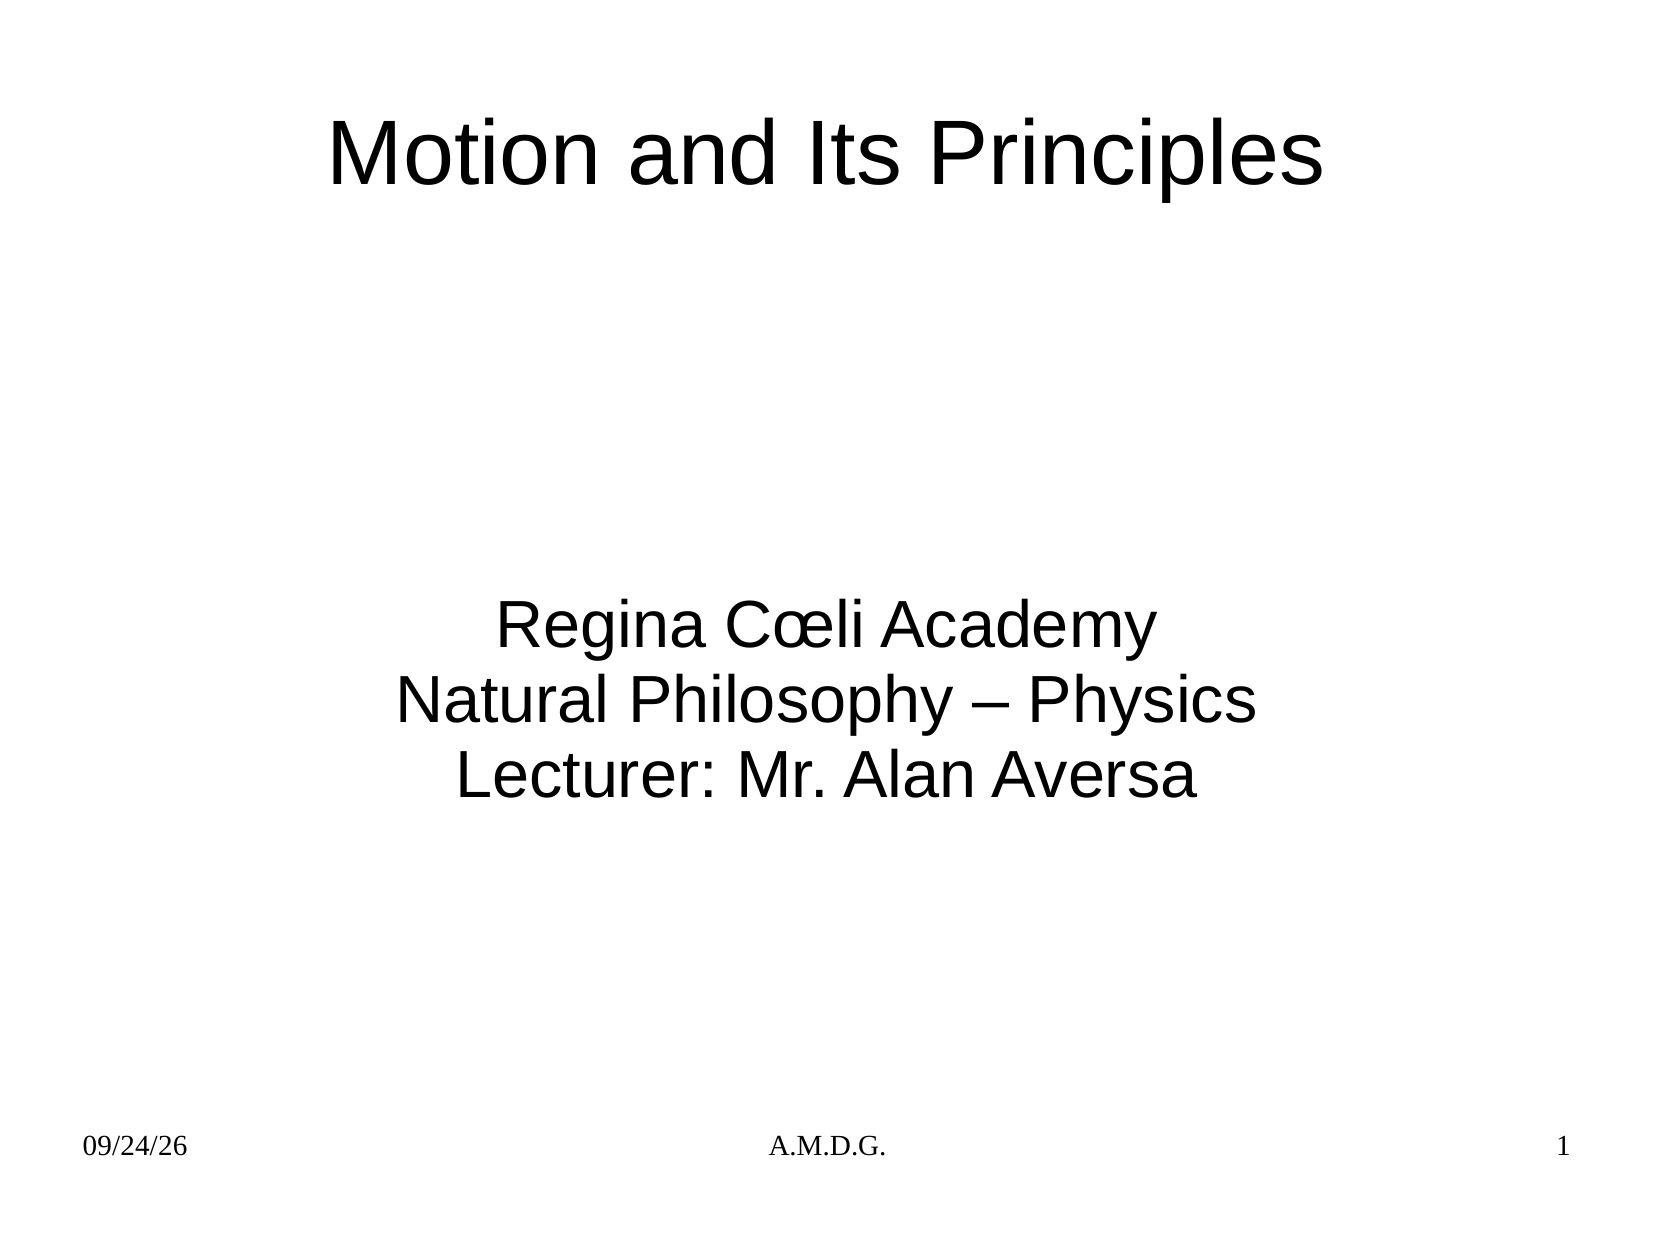

# Motion and Its Principles
Regina Cœli Academy
Natural Philosophy – Physics
Lecturer: Mr. Alan Aversa
A.M.D.G.
1